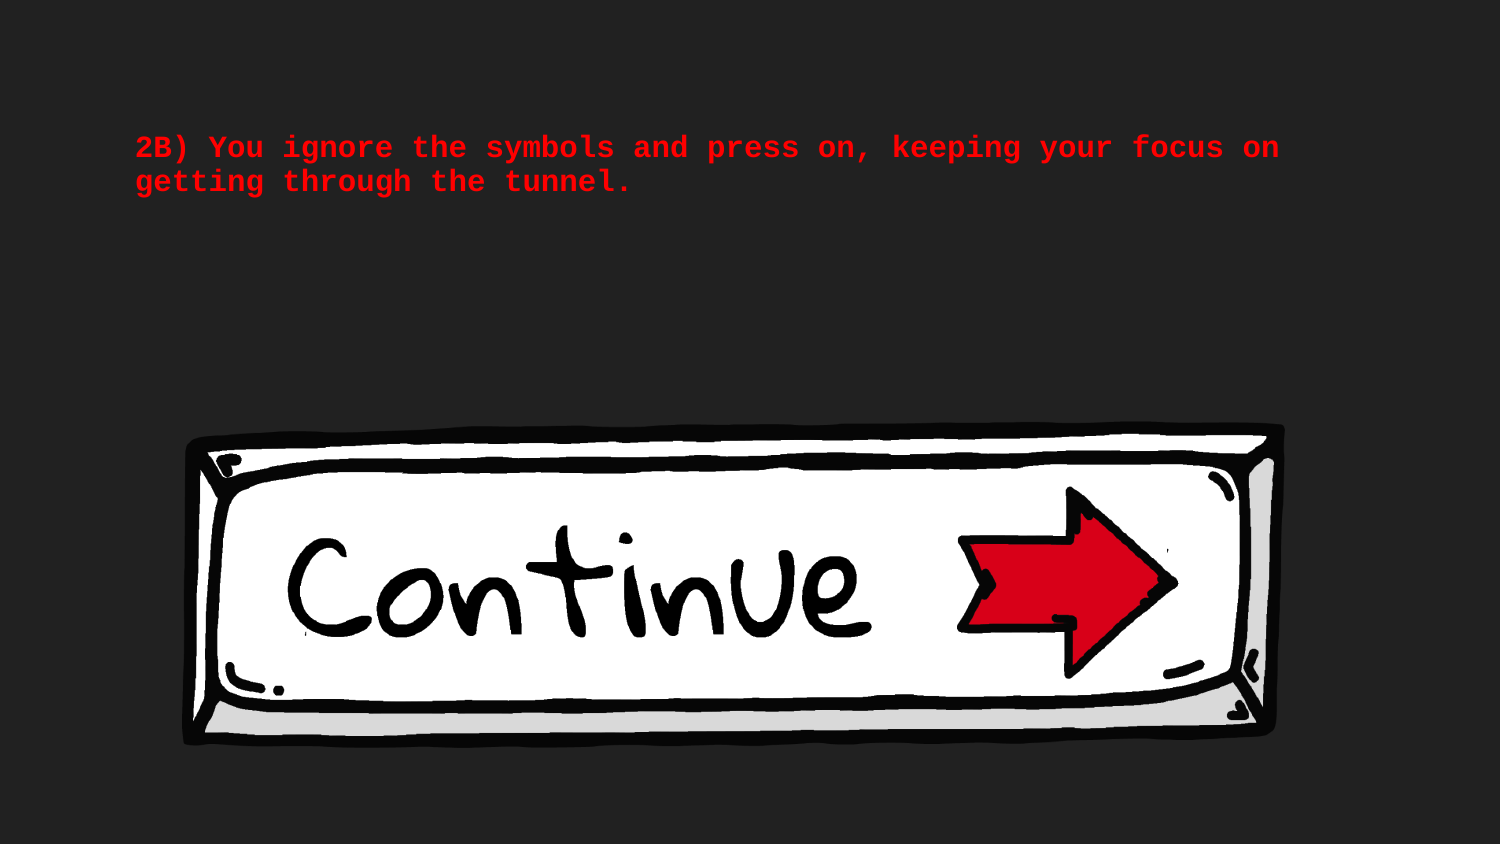

# 2B) You ignore the symbols and press on, keeping your focus on getting through the tunnel.